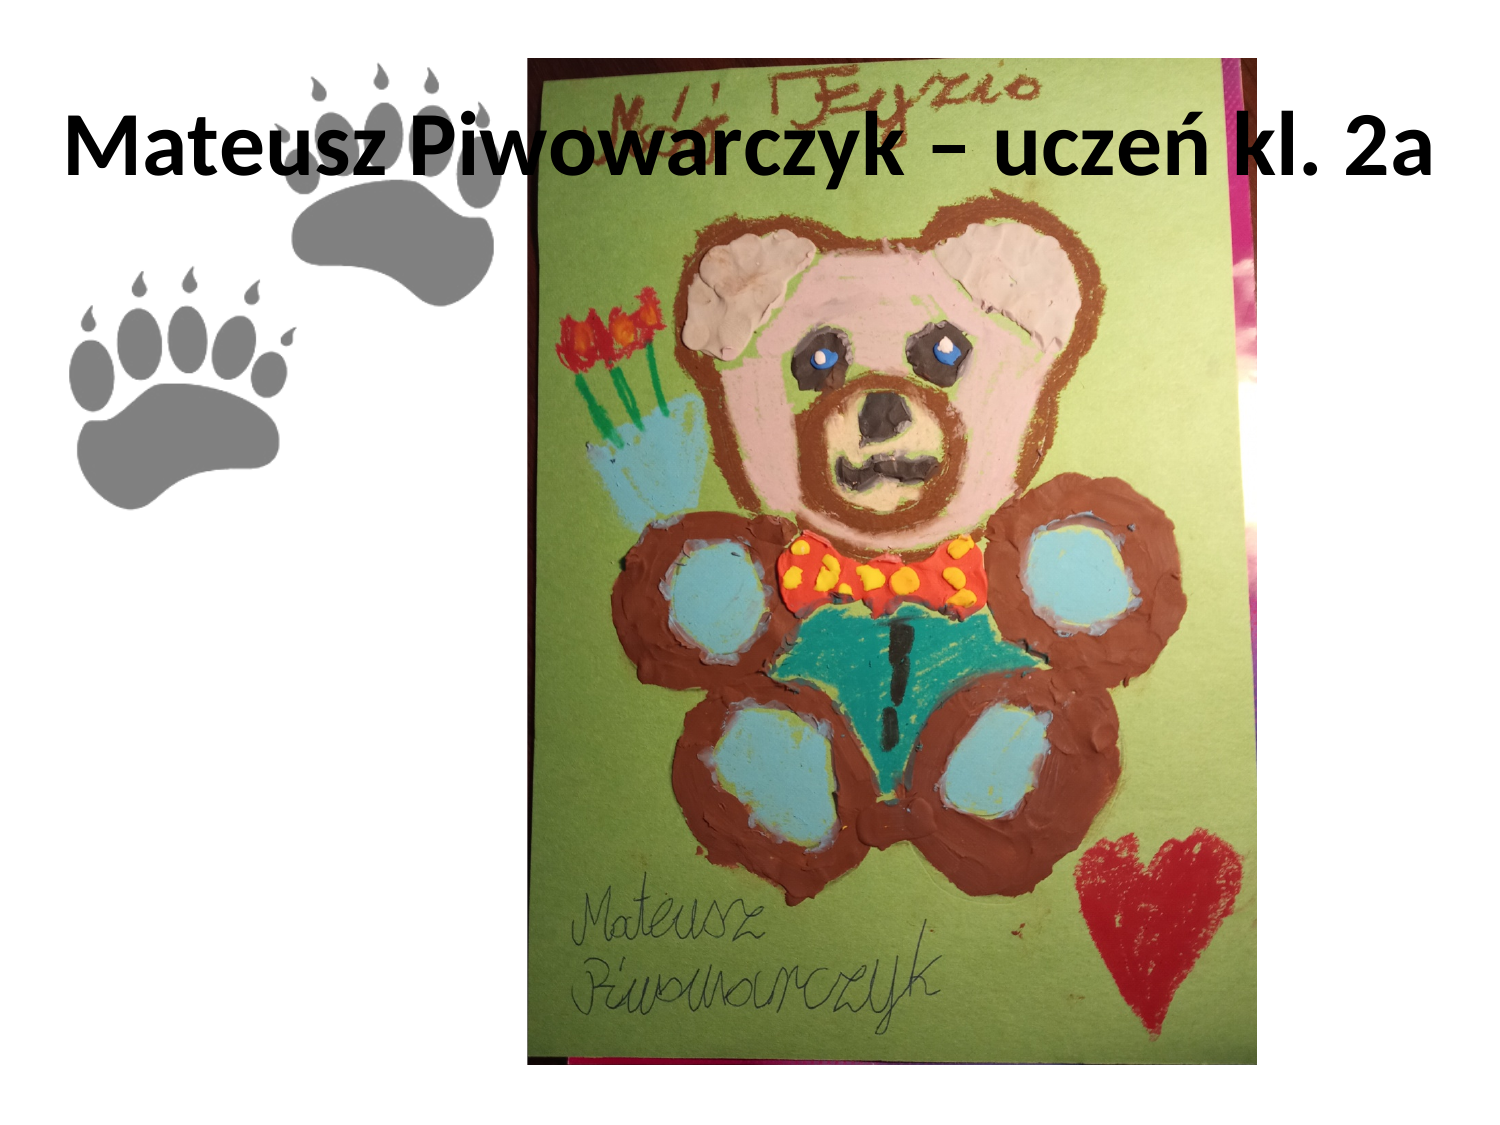

# Mateusz Piwowarczyk – uczeń kl. 2a